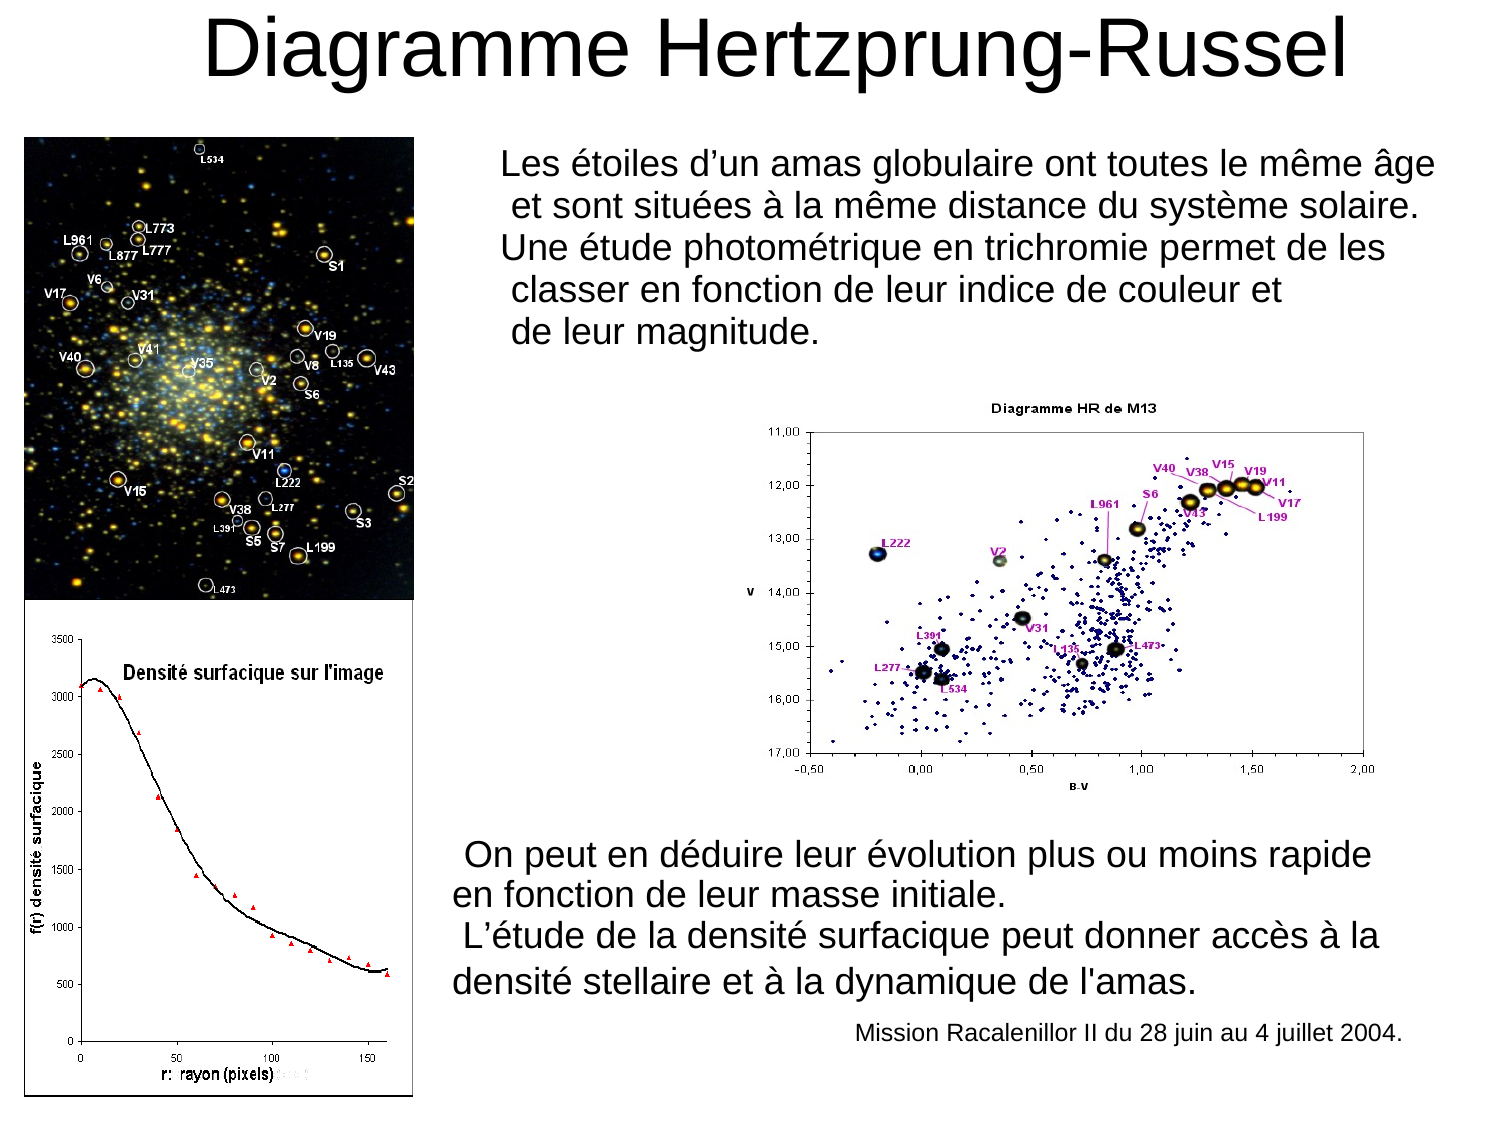

Diagramme Hertzprung-Russel
 Les étoiles d’un amas globulaire ont toutes le même âge
 et sont situées à la même distance du système solaire.
 Une étude photométrique en trichromie permet de les
 classer en fonction de leur indice de couleur et
 de leur magnitude.
 On peut en déduire leur évolution plus ou moins rapide en fonction de leur masse initiale.
 L’étude de la densité surfacique peut donner accès à la densité stellaire et à la dynamique de l'amas.
 Mission Racalenillor II du 28 juin au 4 juillet 2004.